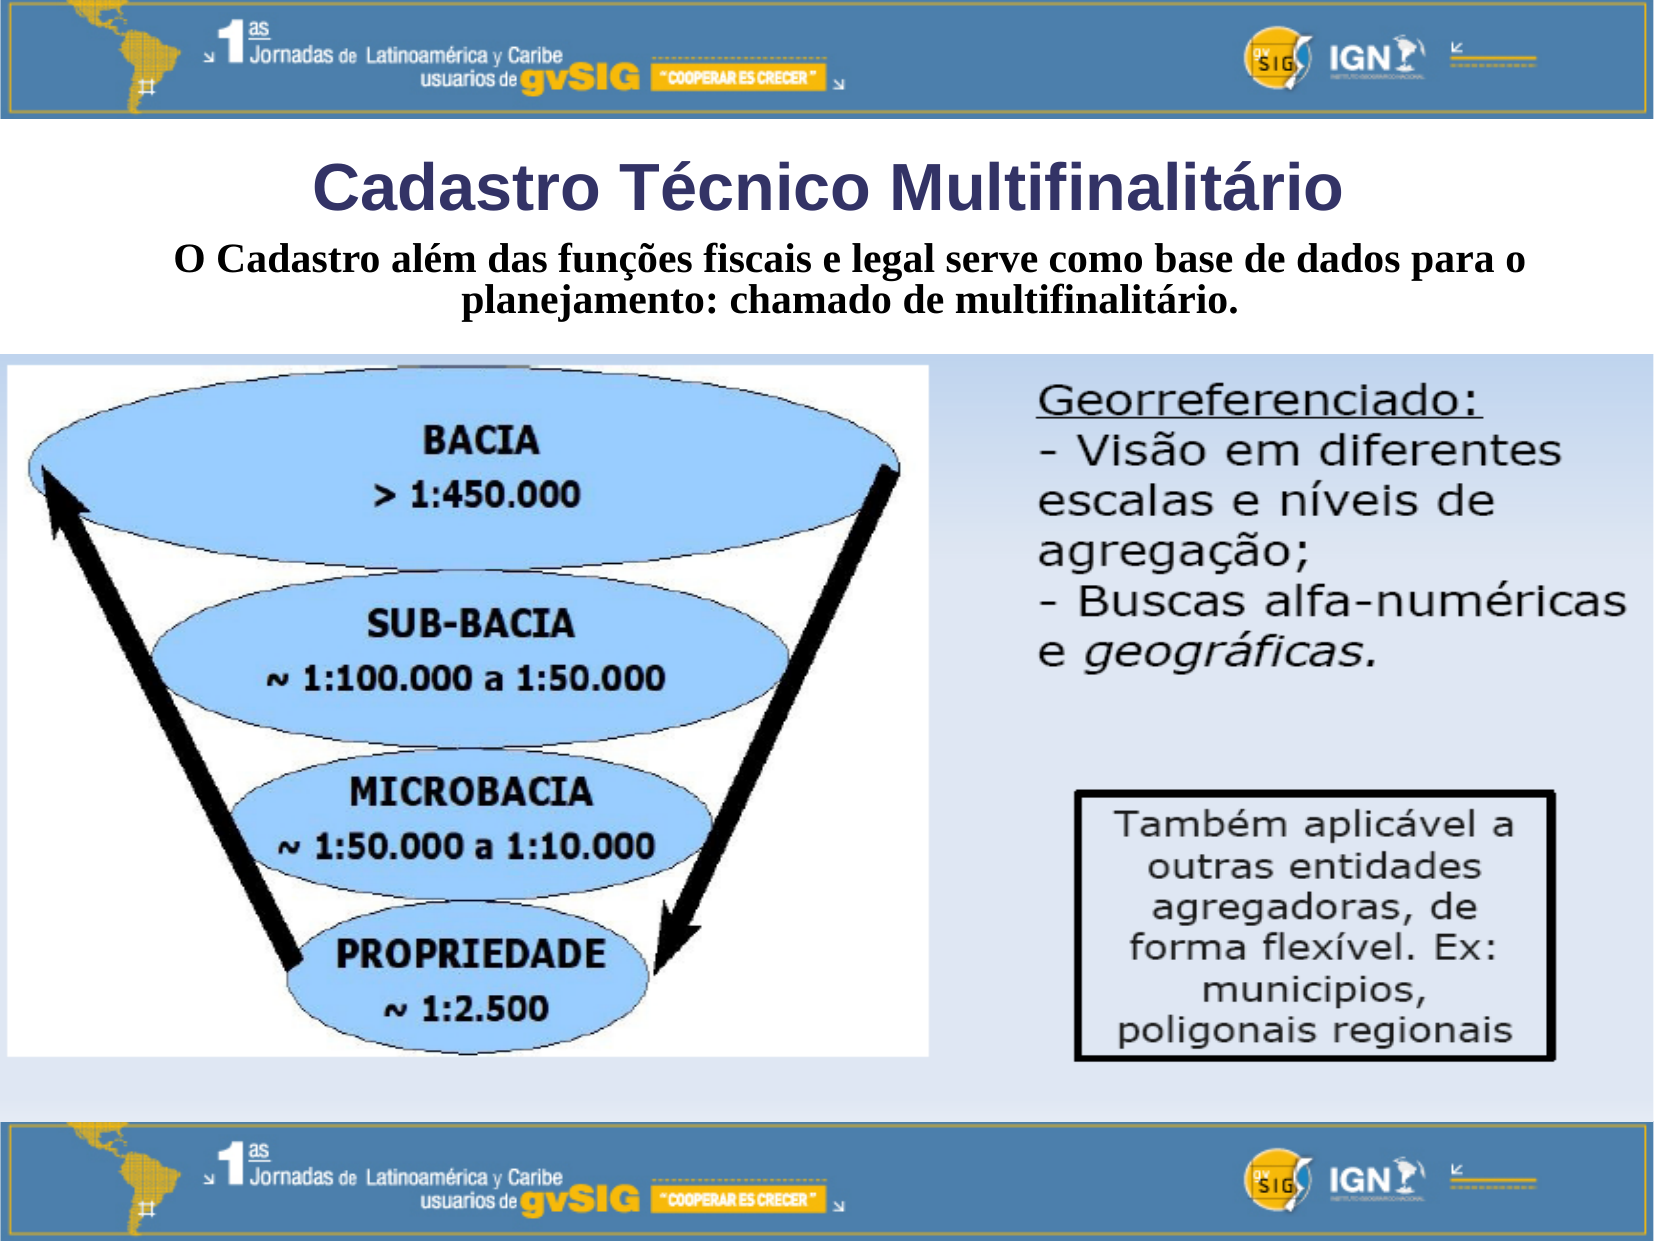

O Cadastro além das funções fiscais e legal serve como base de dados para o planejamento: chamado de multifinalitário.
Cadastro Técnico Multifinalitário